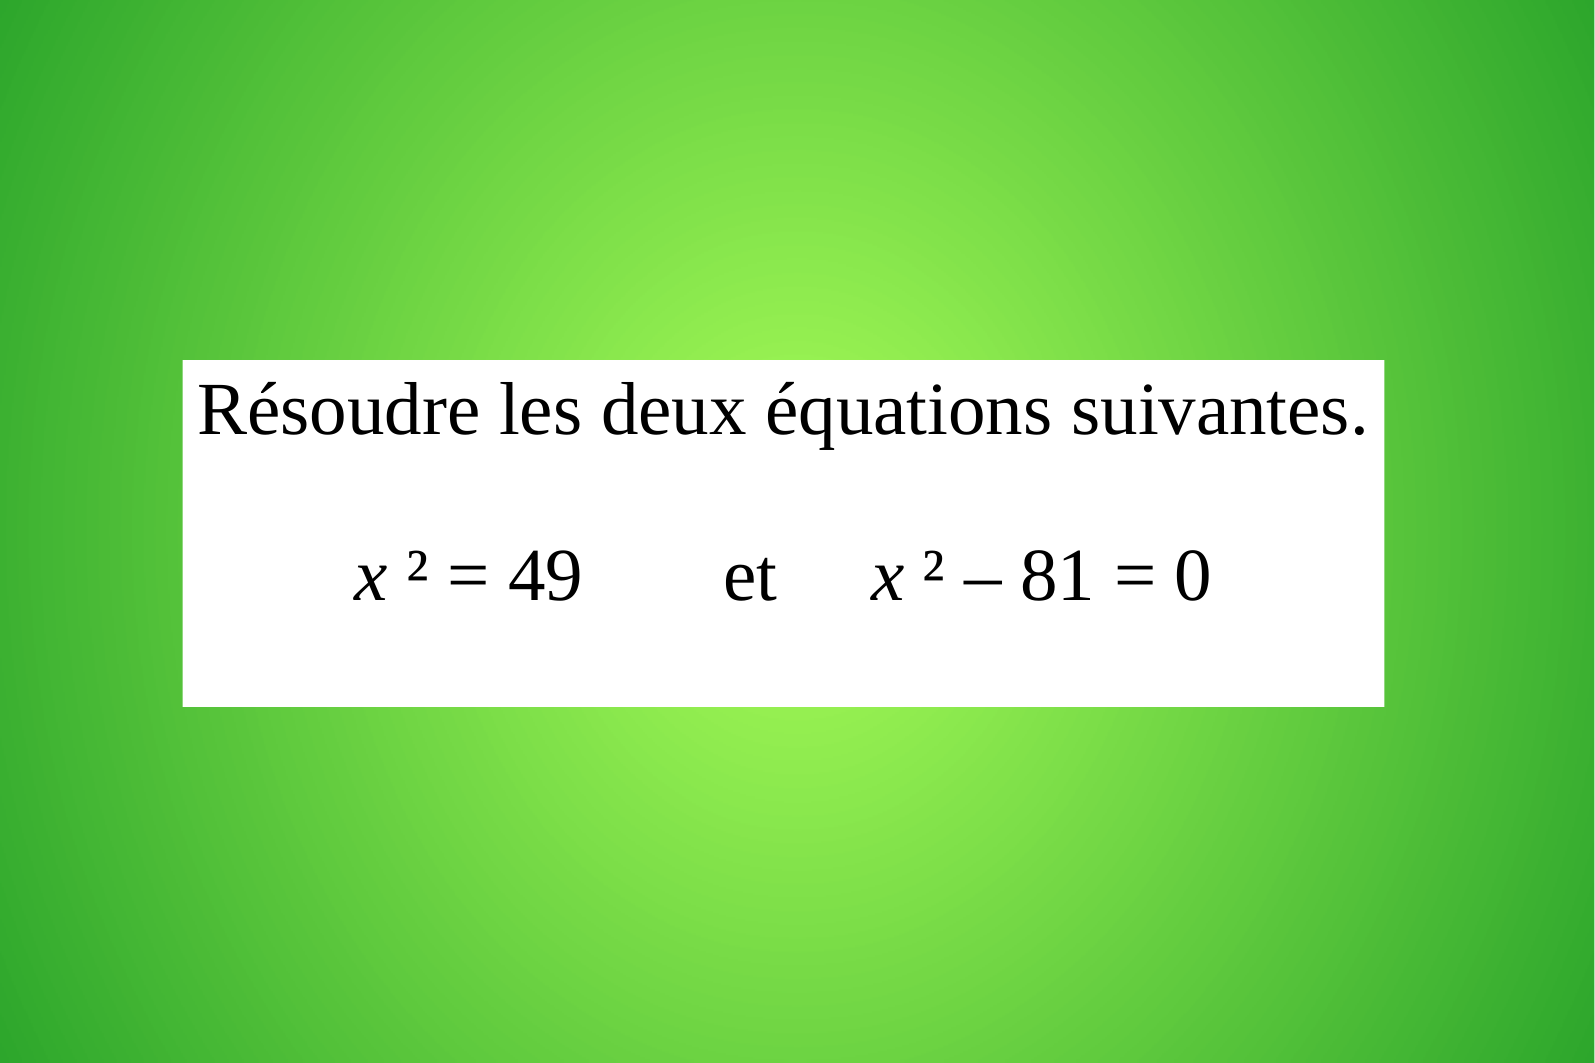

Résoudre les deux équations suivantes.
x ² = 49		et		x ² – 81 = 0